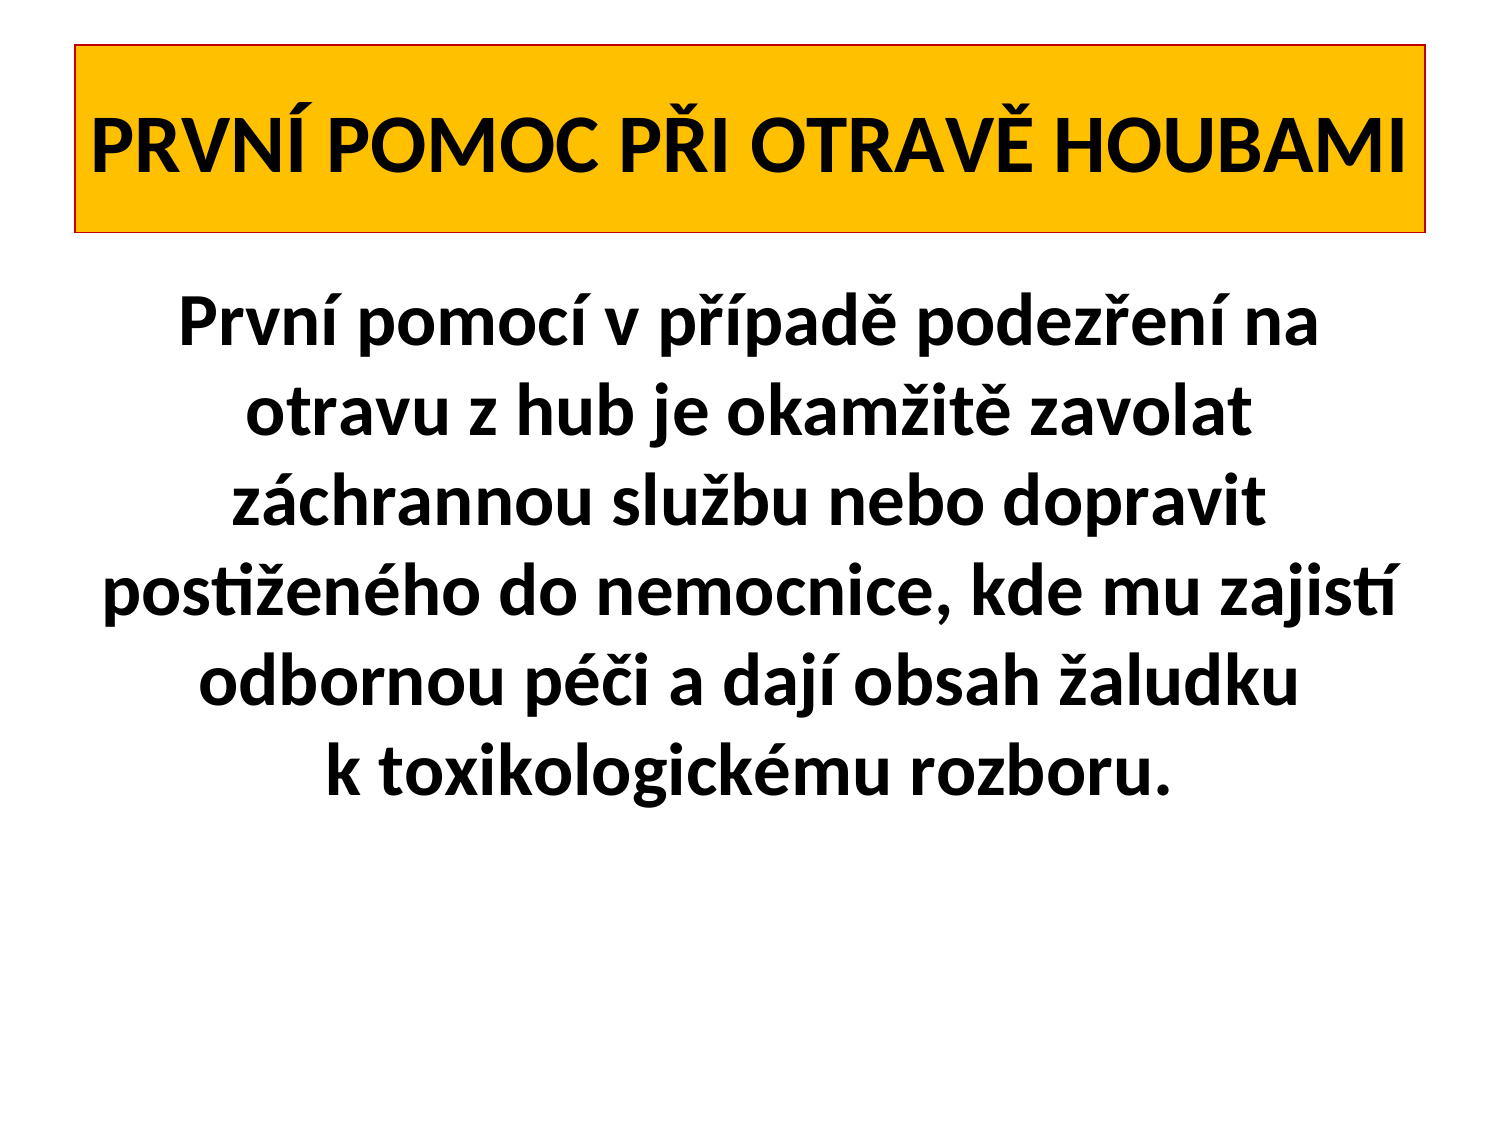

# PRVNÍ POMOC PŘI OTRAVĚ HOUBAMI
První pomocí v případě podezření na otravu z hub je okamžitě zavolat záchrannou službu nebo dopravit postiženého do nemocnice, kde mu zajistí odbornou péči a dají obsah žaludku k toxikologickému rozboru.